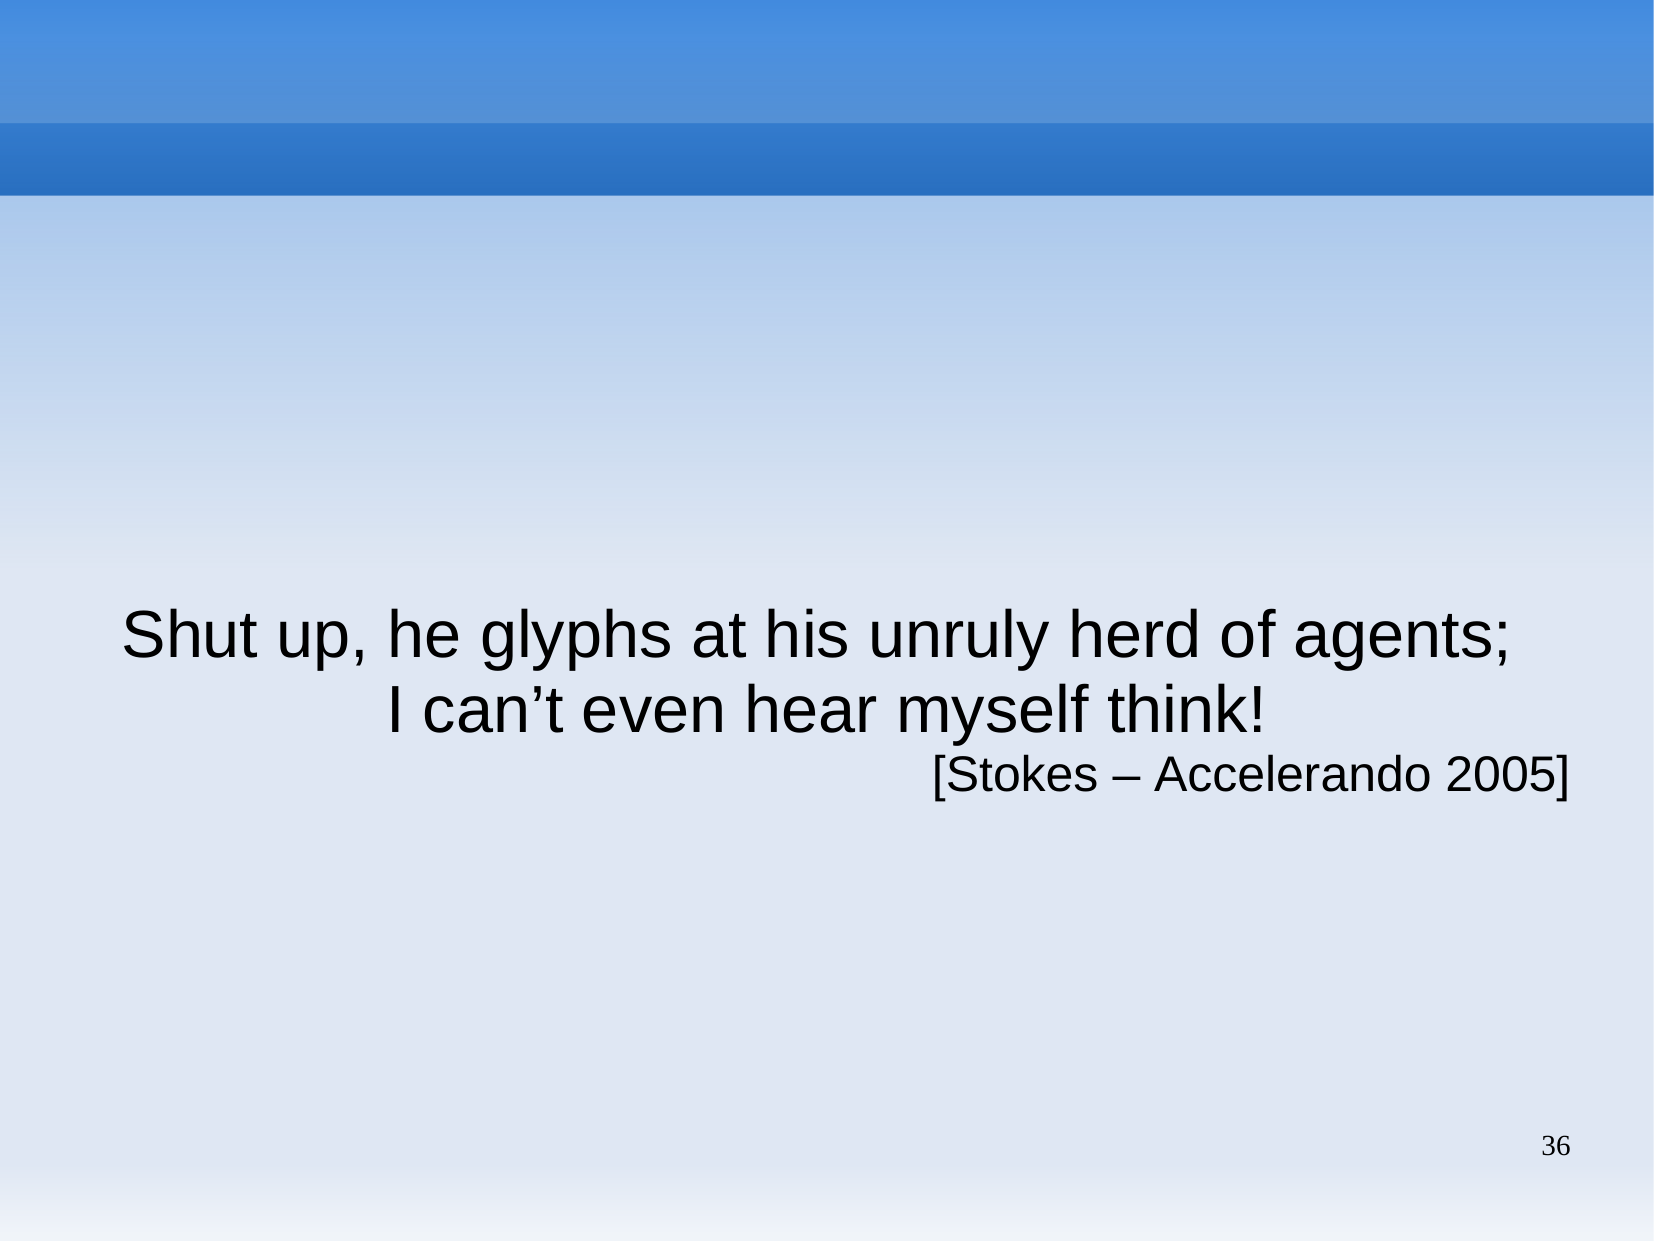

#
Shut up, he glyphs at his unruly herd of agents;
I can’t even hear myself think!
[Stokes – Accelerando 2005]
36